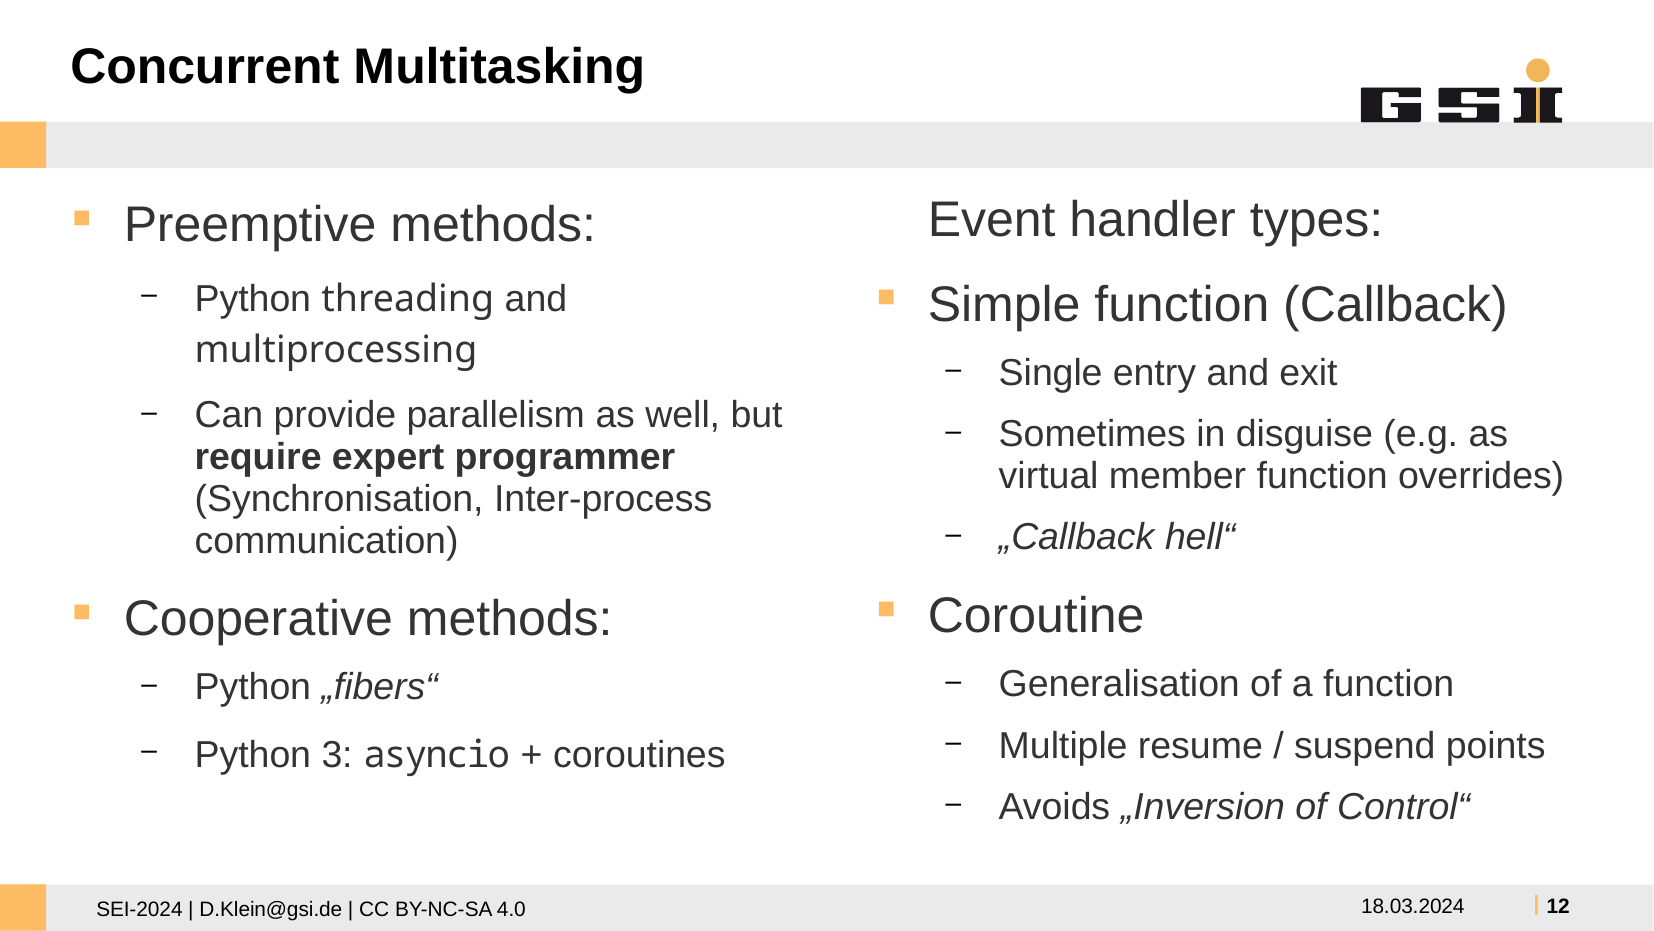

# Concurrent Multitasking
Event handler types:
Simple function (Callback)
Single entry and exit
Sometimes in disguise (e.g. as virtual member function overrides)
„Callback hell“
Coroutine
Generalisation of a function
Multiple resume / suspend points
Avoids „Inversion of Control“
Preemptive methods:
Python threading and multiprocessing
Can provide parallelism as well, but require expert programmer (Synchronisation, Inter-process communication)
Cooperative methods:
Python „fibers“
Python 3: asyncio + coroutines